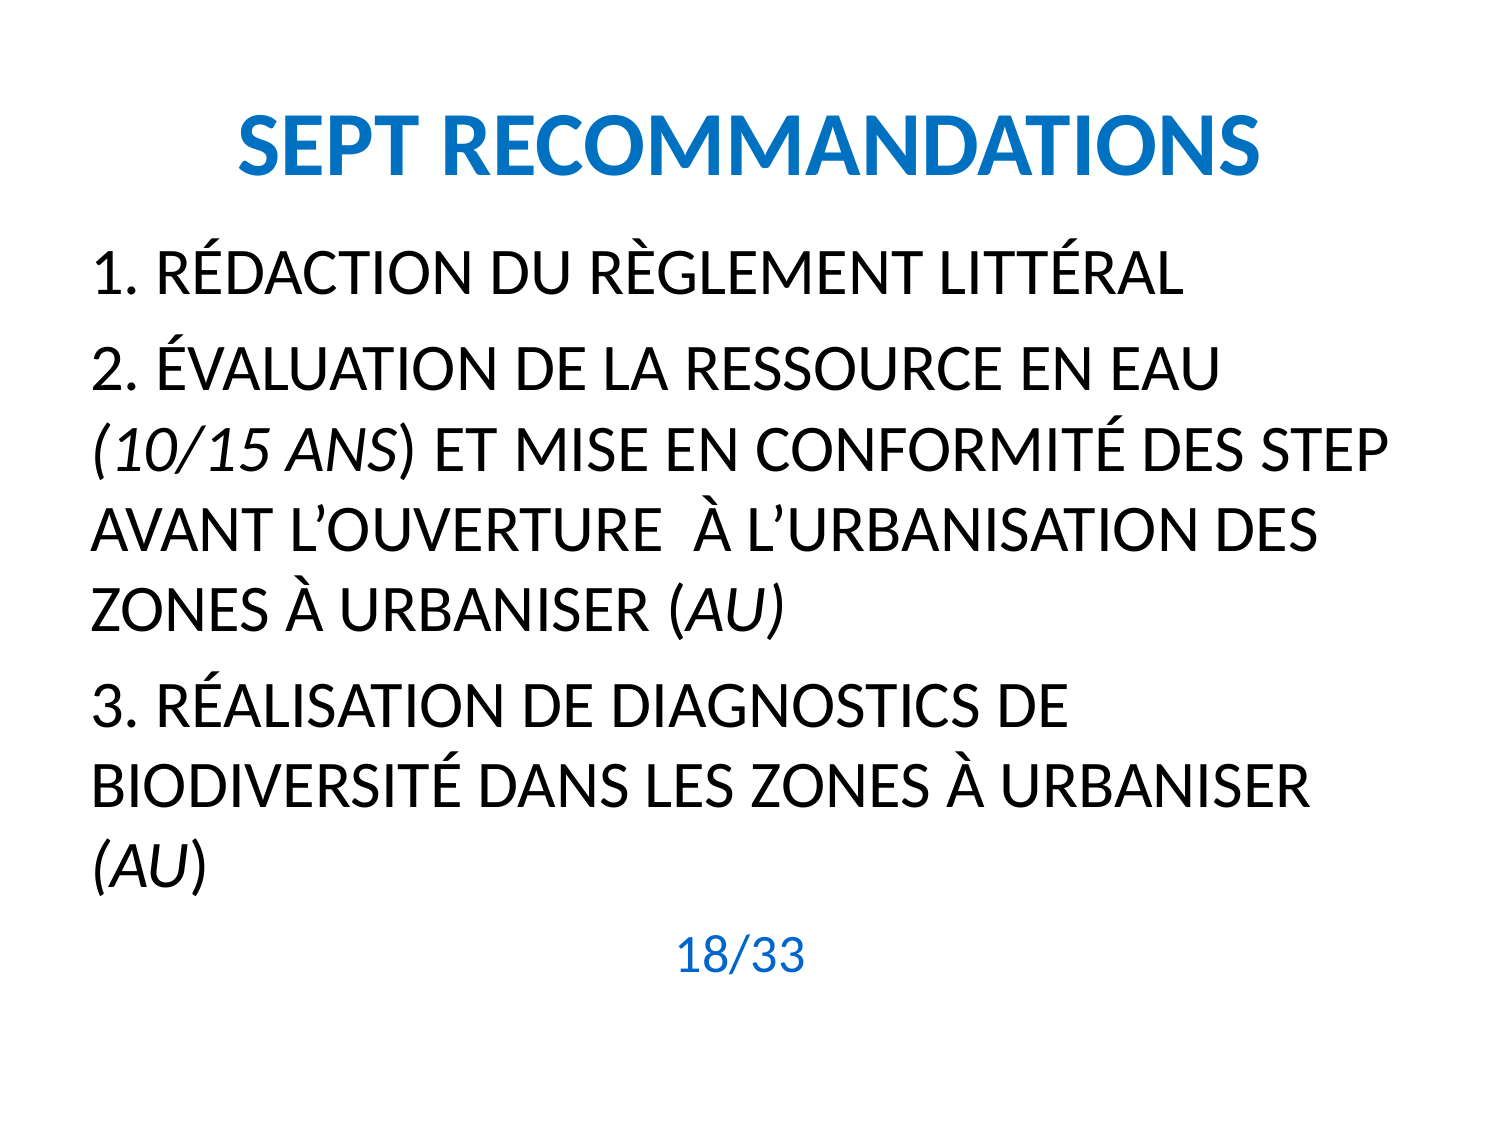

# SEPT RECOMMANDATIONS
1. RÉDACTION DU RÈGLEMENT LITTÉRAL
2. ÉVALUATION DE LA RESSOURCE EN EAU (10/15 ANS) ET MISE EN CONFORMITÉ DES STEP AVANT L’OUVERTURE À L’URBANISATION DES ZONES À URBANISER (AU)
3. RÉALISATION DE DIAGNOSTICS DE BIODIVERSITÉ DANS LES ZONES À URBANISER (AU)
18/33